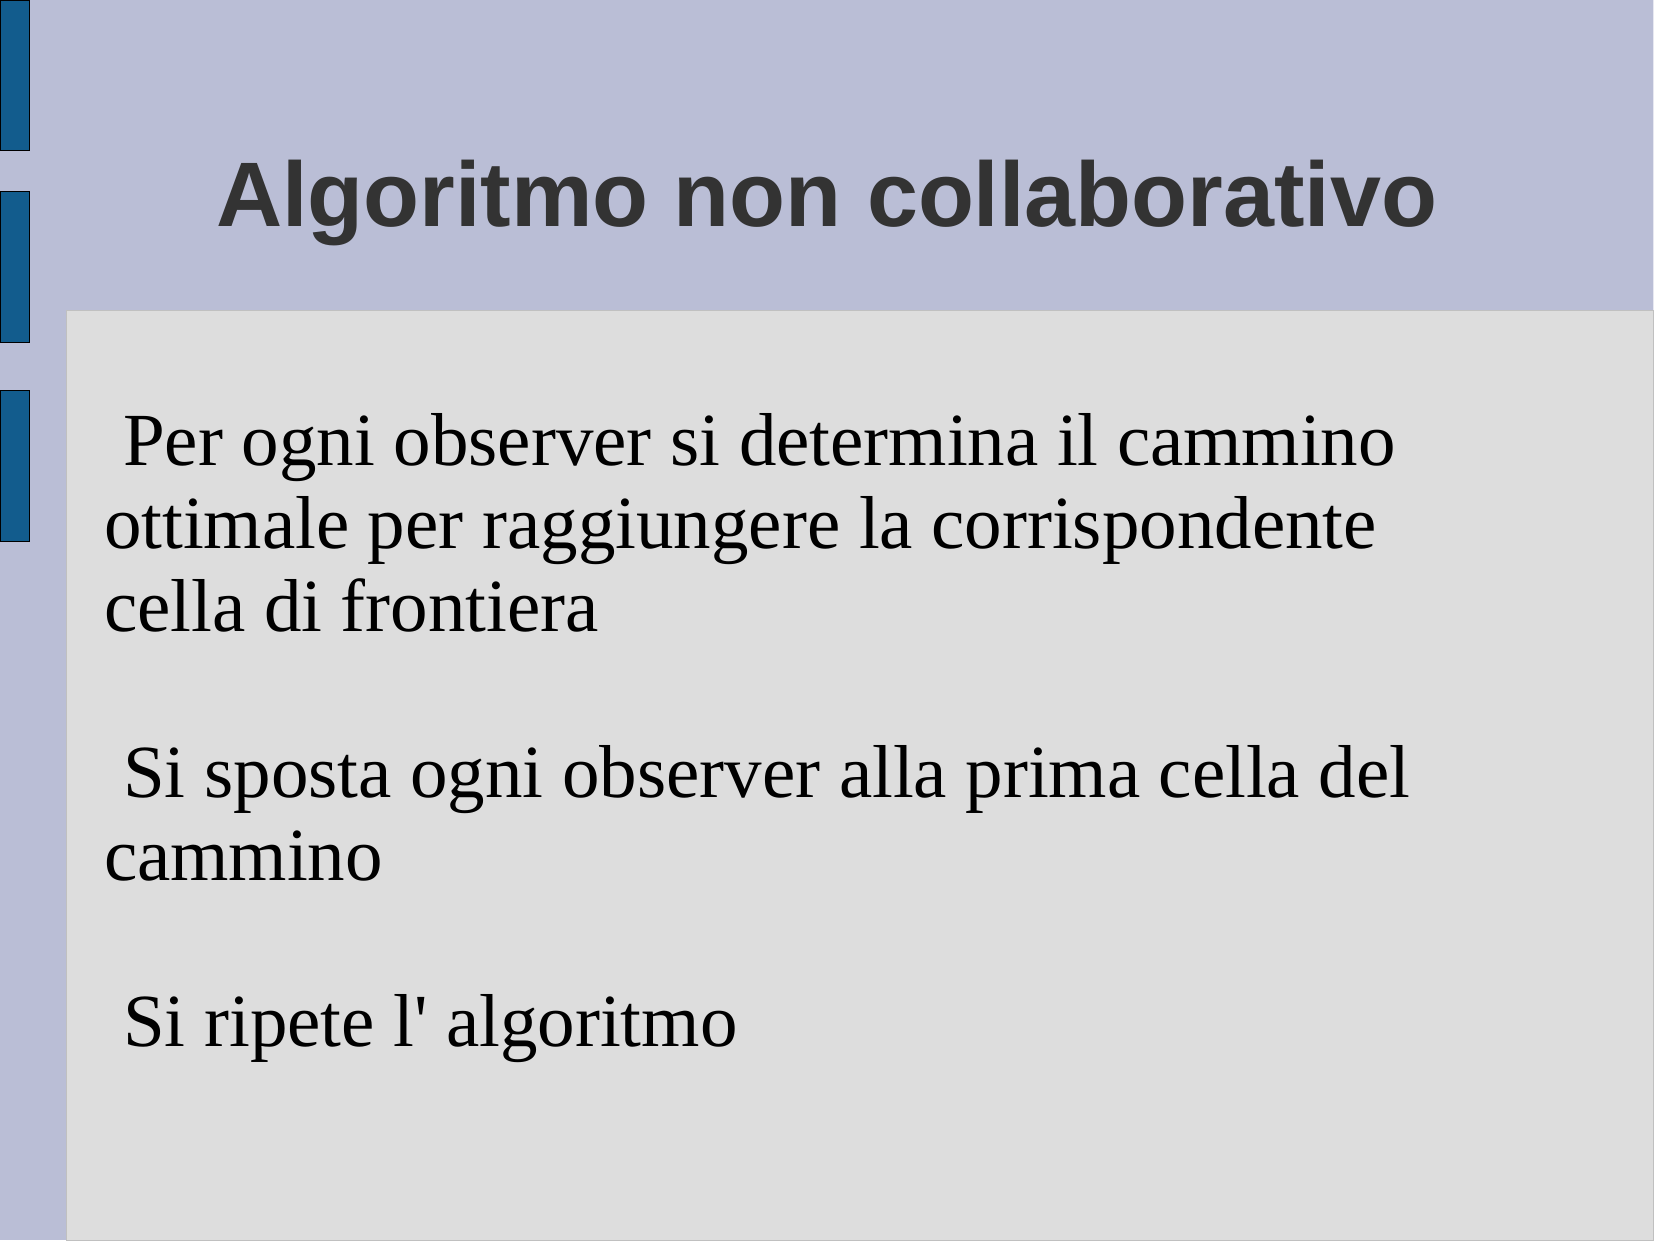

# Algoritmo non collaborativo
 Per ogni observer si determina il cammino ottimale per raggiungere la corrispondente cella di frontiera
 Si sposta ogni observer alla prima cella del cammino
 Si ripete l' algoritmo